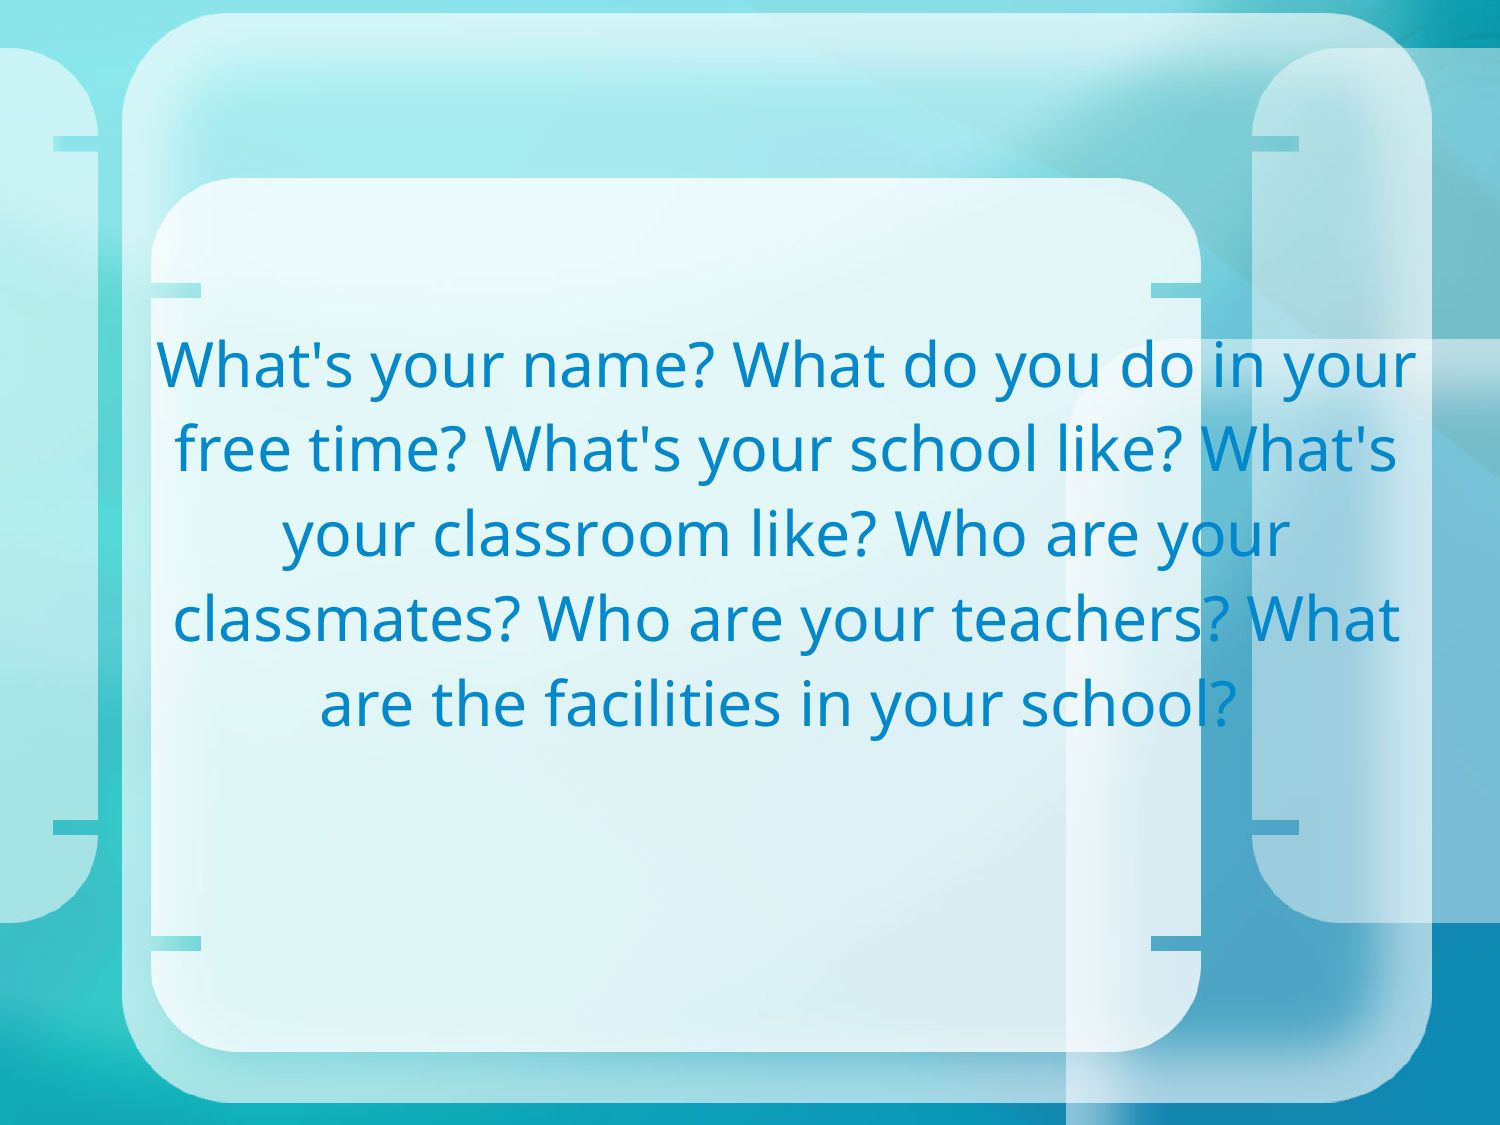

# What's your name? What do you do in your free time? What's your school like? What's your classroom like? Who are your classmates? Who are your teachers? What are the facilities in your school?